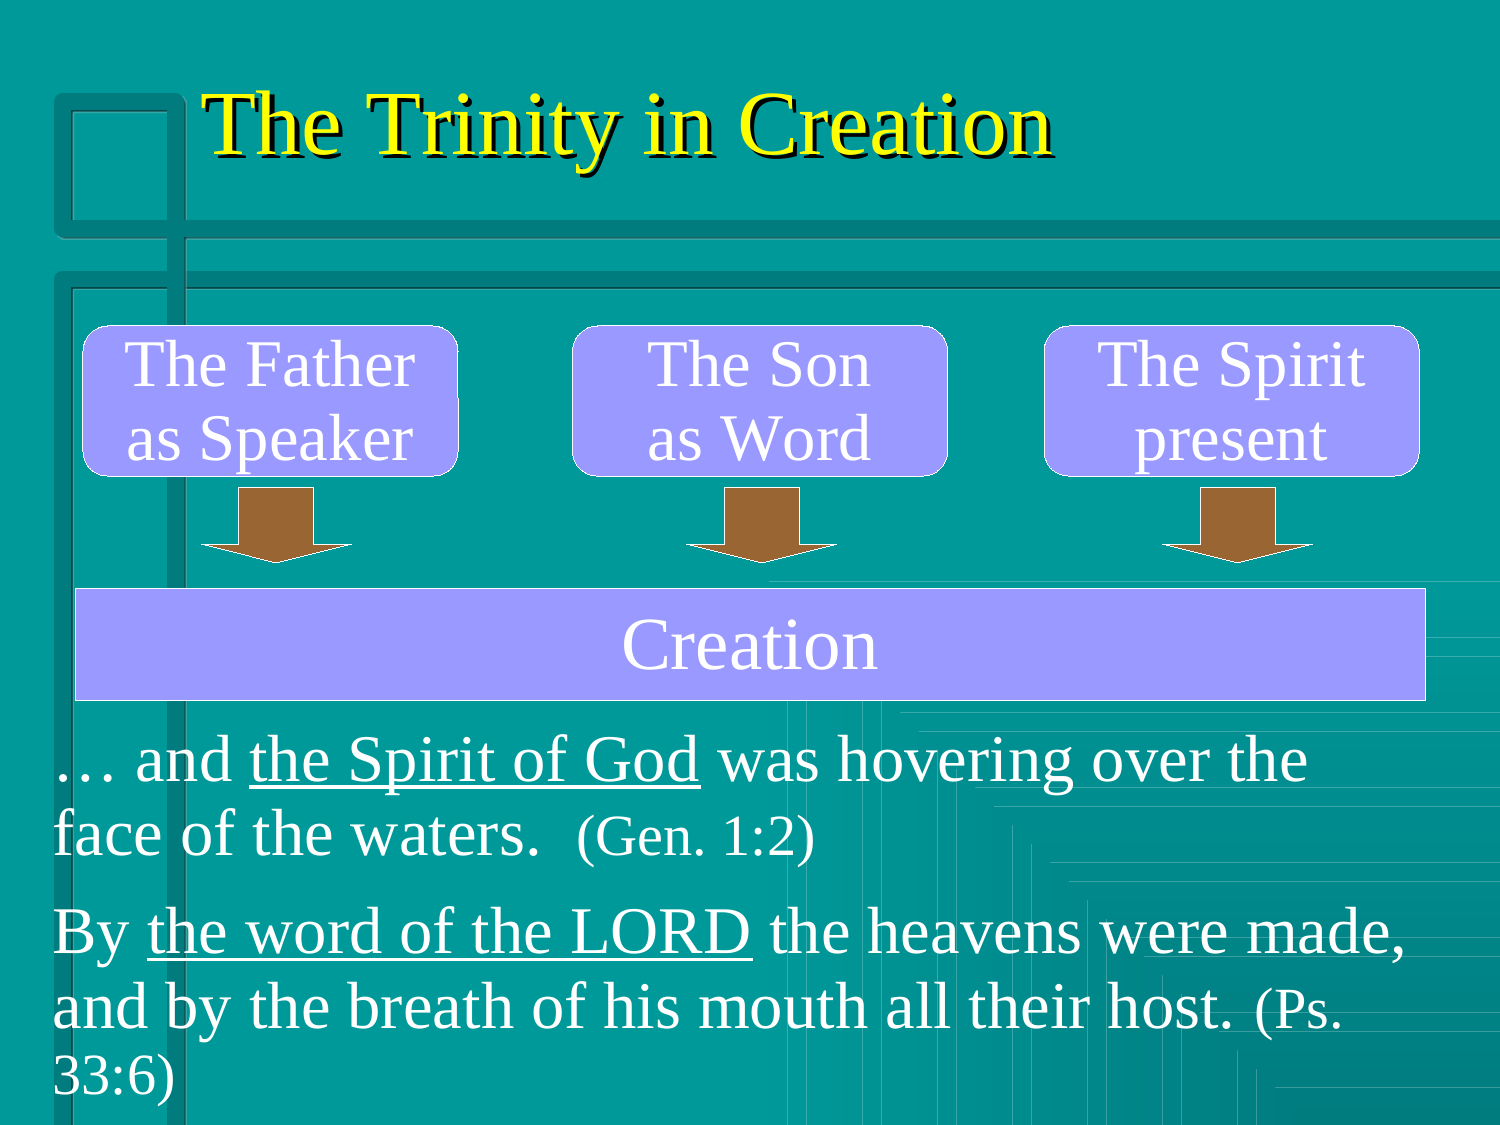

# The Trinity in Creation
The Father
as Speaker
The Son
as Word
The Spirit
present
Creation
… and the Spirit of God was hovering over the face of the waters. (Gen. 1:2)
By the word of the LORD the heavens were made,
and by the breath of his mouth all their host. (Ps. 33:6)